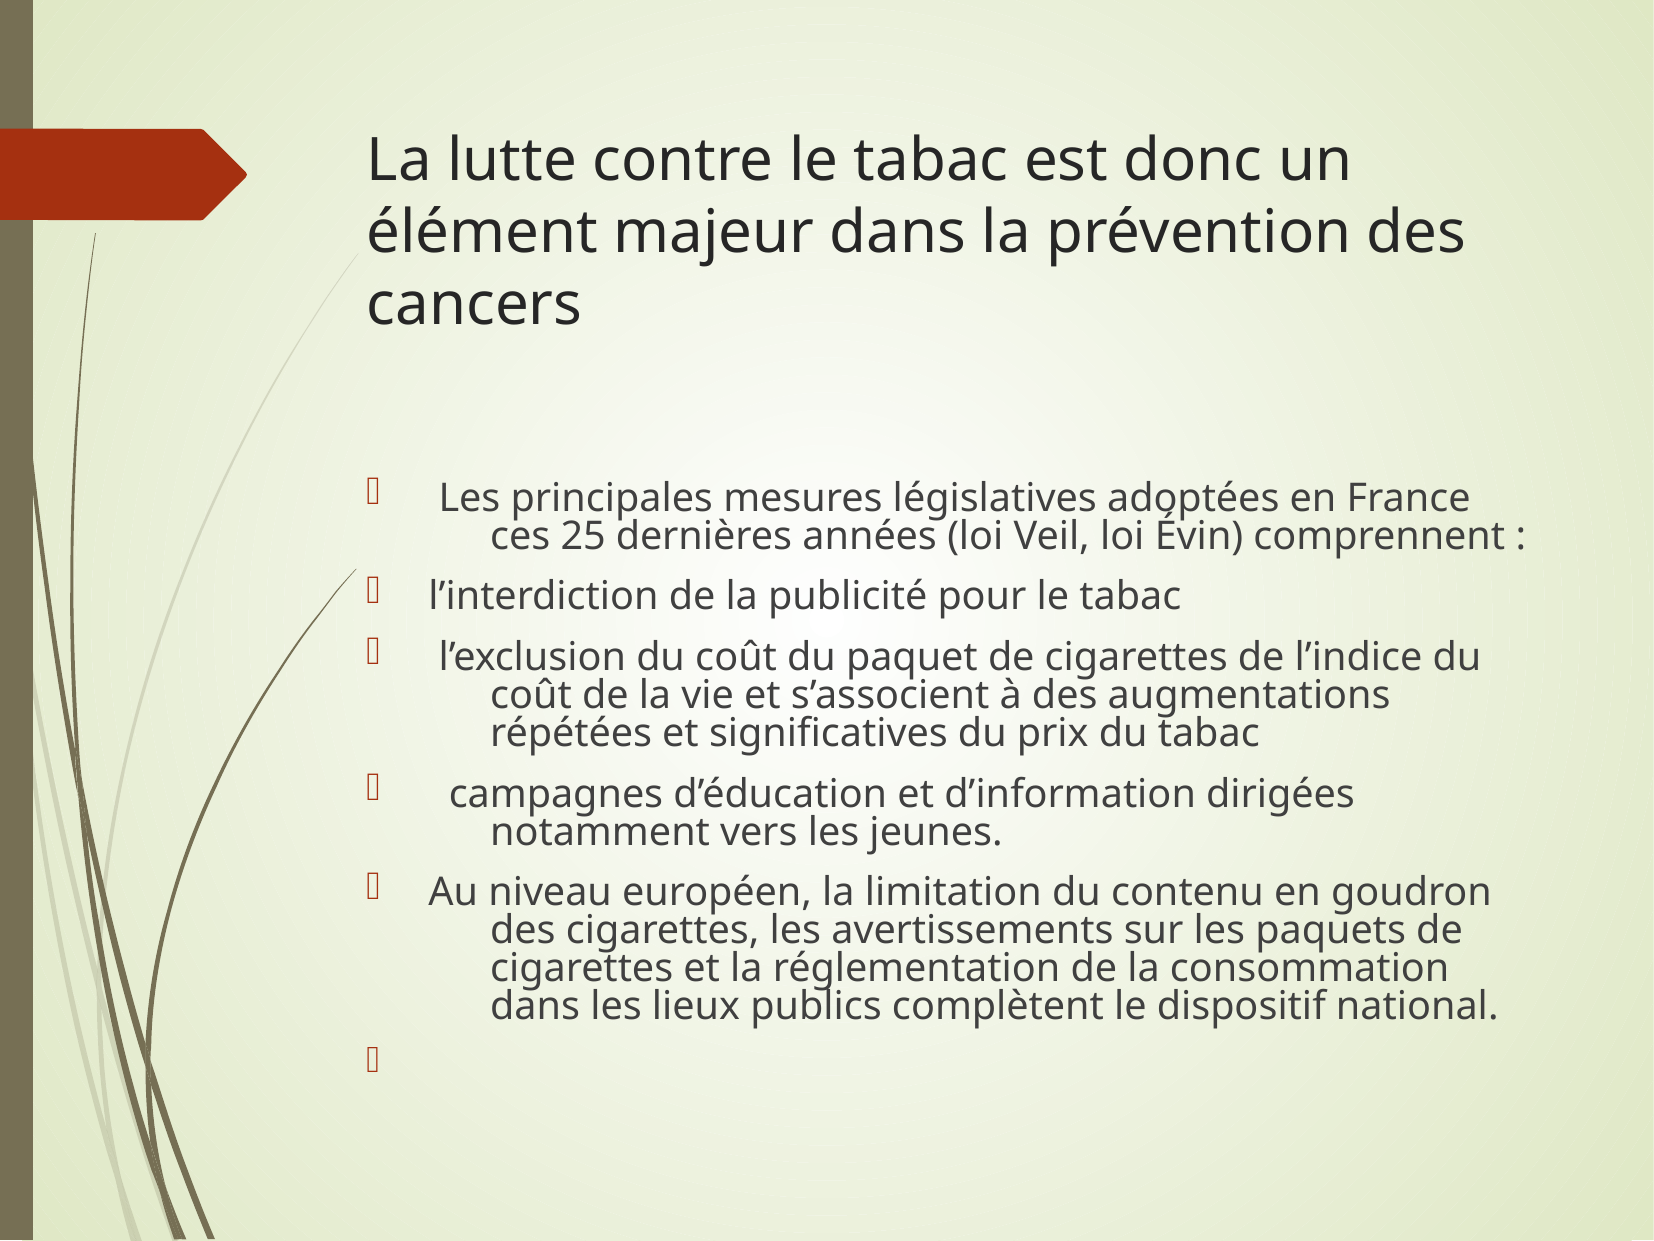

# La lutte contre le tabac est donc un élément majeur dans la prévention des cancers
 Les principales mesures législatives adoptées en France ces 25 dernières années (loi Veil, loi Évin) comprennent :
l’interdiction de la publicité pour le tabac
 l’exclusion du coût du paquet de cigarettes de l’indice du coût de la vie et s’associent à des augmentations répétées et significatives du prix du tabac
 campagnes d’éducation et d’information dirigées notamment vers les jeunes.
Au niveau européen, la limitation du contenu en goudron des cigarettes, les avertissements sur les paquets de cigarettes et la réglementation de la consommation dans les lieux publics complètent le dispositif national.